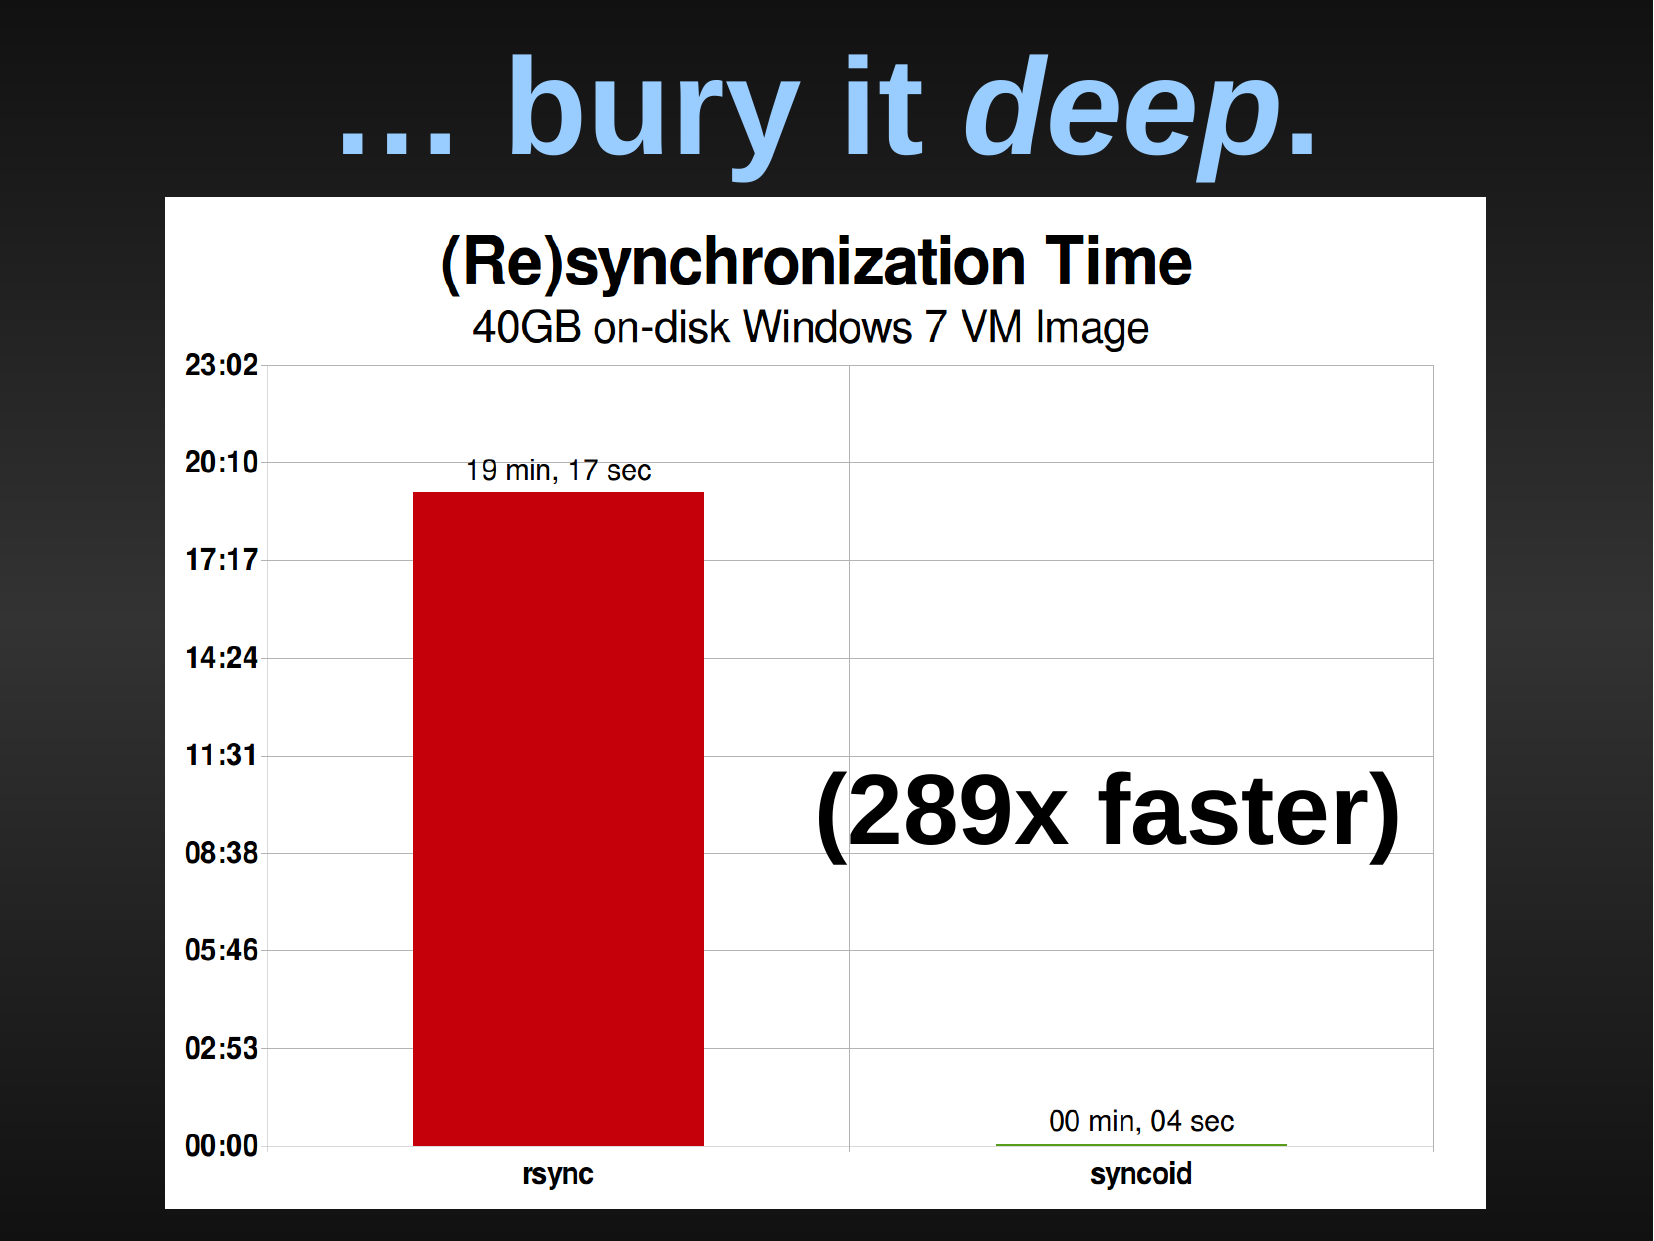

# … bury it deep.
 (289x faster)